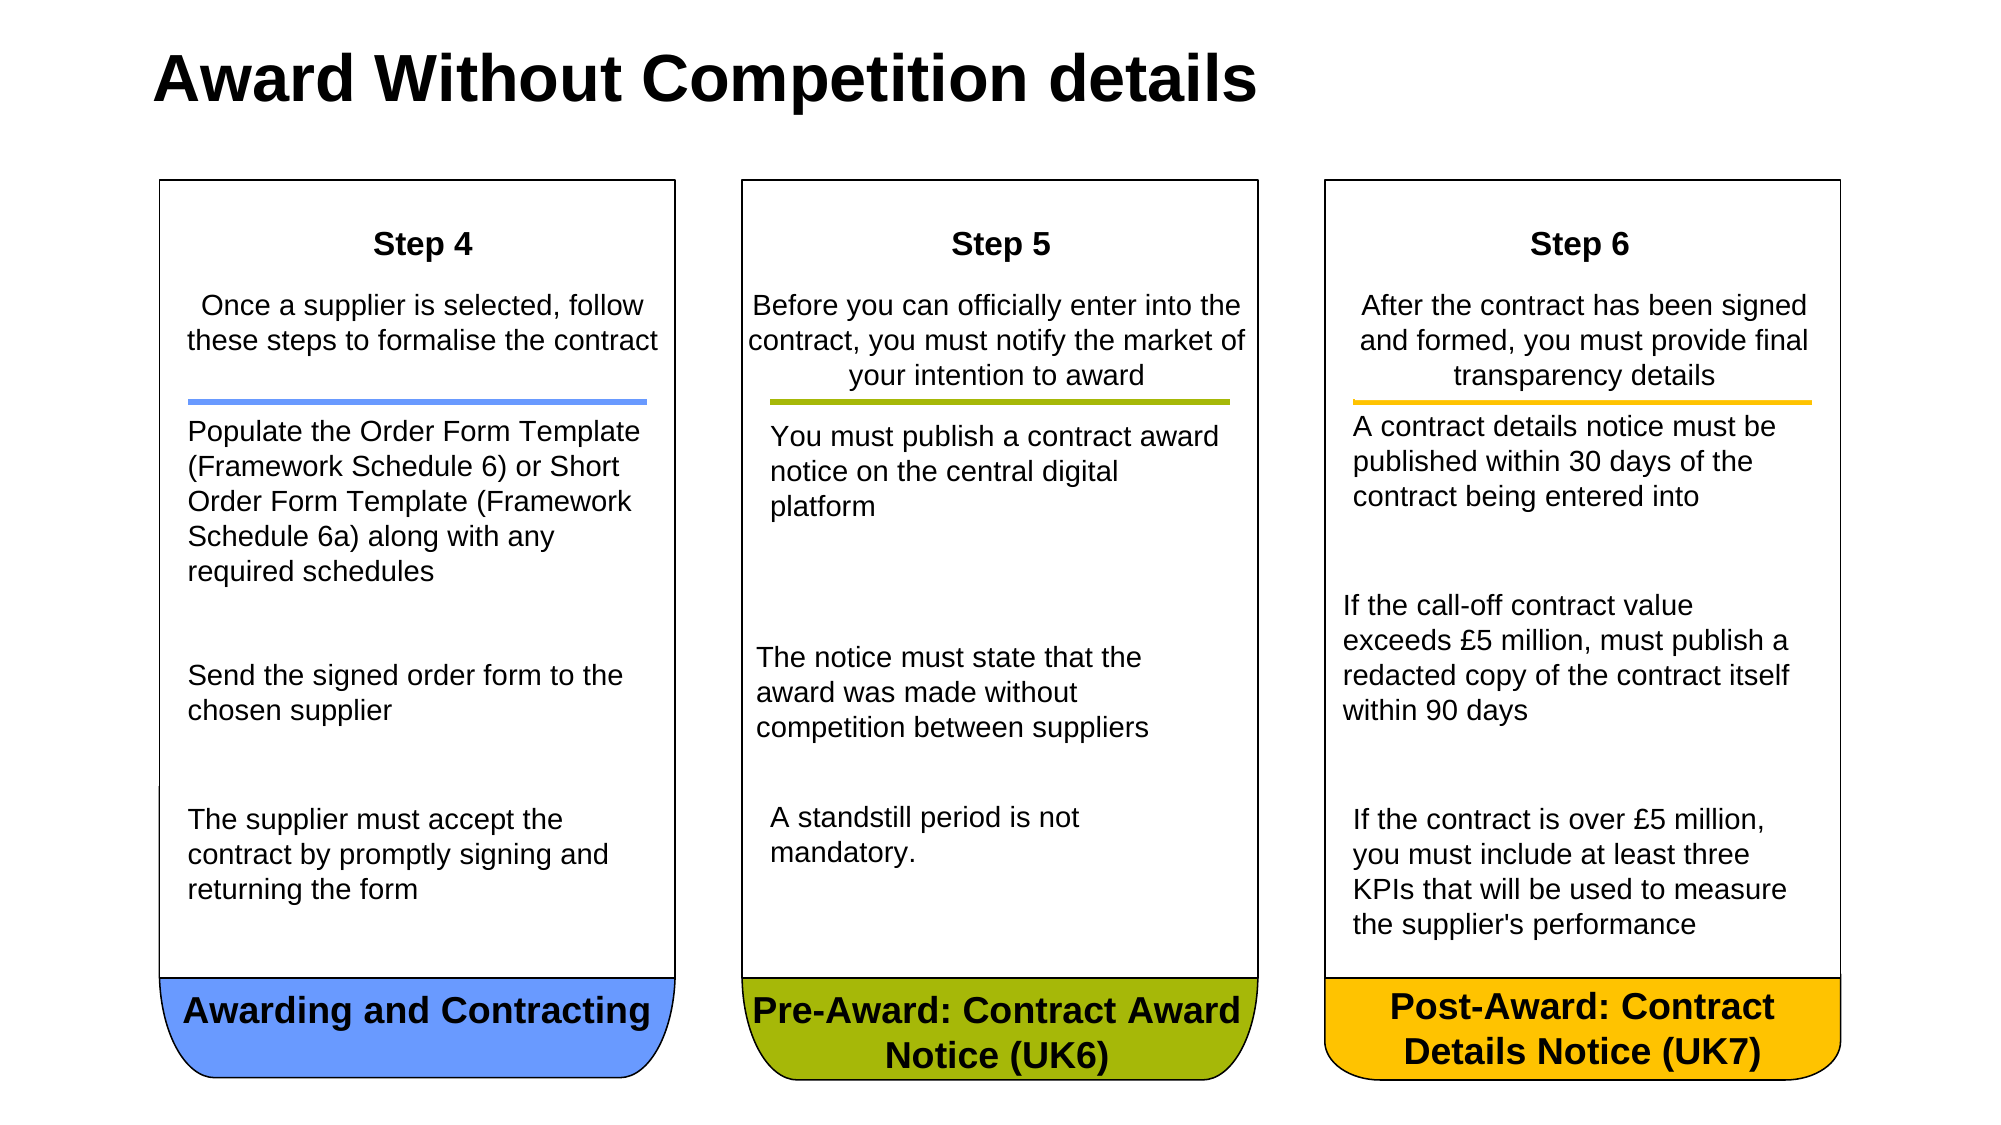

# Award Without Competition details
Step 4
Once a supplier is selected, follow these steps to formalise the contract
Step 5
Before you can officially enter into the contract, you must notify the market of your intention to award
Step 6
After the contract has been signed and formed, you must provide final transparency details
A contract details notice must be published within 30 days of the contract being entered into
Populate the Order Form Template (Framework Schedule 6) or Short Order Form Template (Framework Schedule 6a) along with any required schedules
You must publish a contract award notice on the central digital platform
If the call-off contract value exceeds £5 million, must publish a redacted copy of the contract itself within 90 days
The notice must state that the award was made without competition between suppliers
Send the signed order form to the chosen supplier
A standstill period is not mandatory.
The supplier must accept the contract by promptly signing and returning the form
If the contract is over £5 million, you must include at least three KPIs that will be used to measure the supplier's performance
Post-Award: Contract Details Notice (UK7)
Awarding and Contracting
Pre-Award: Contract Award Notice (UK6)